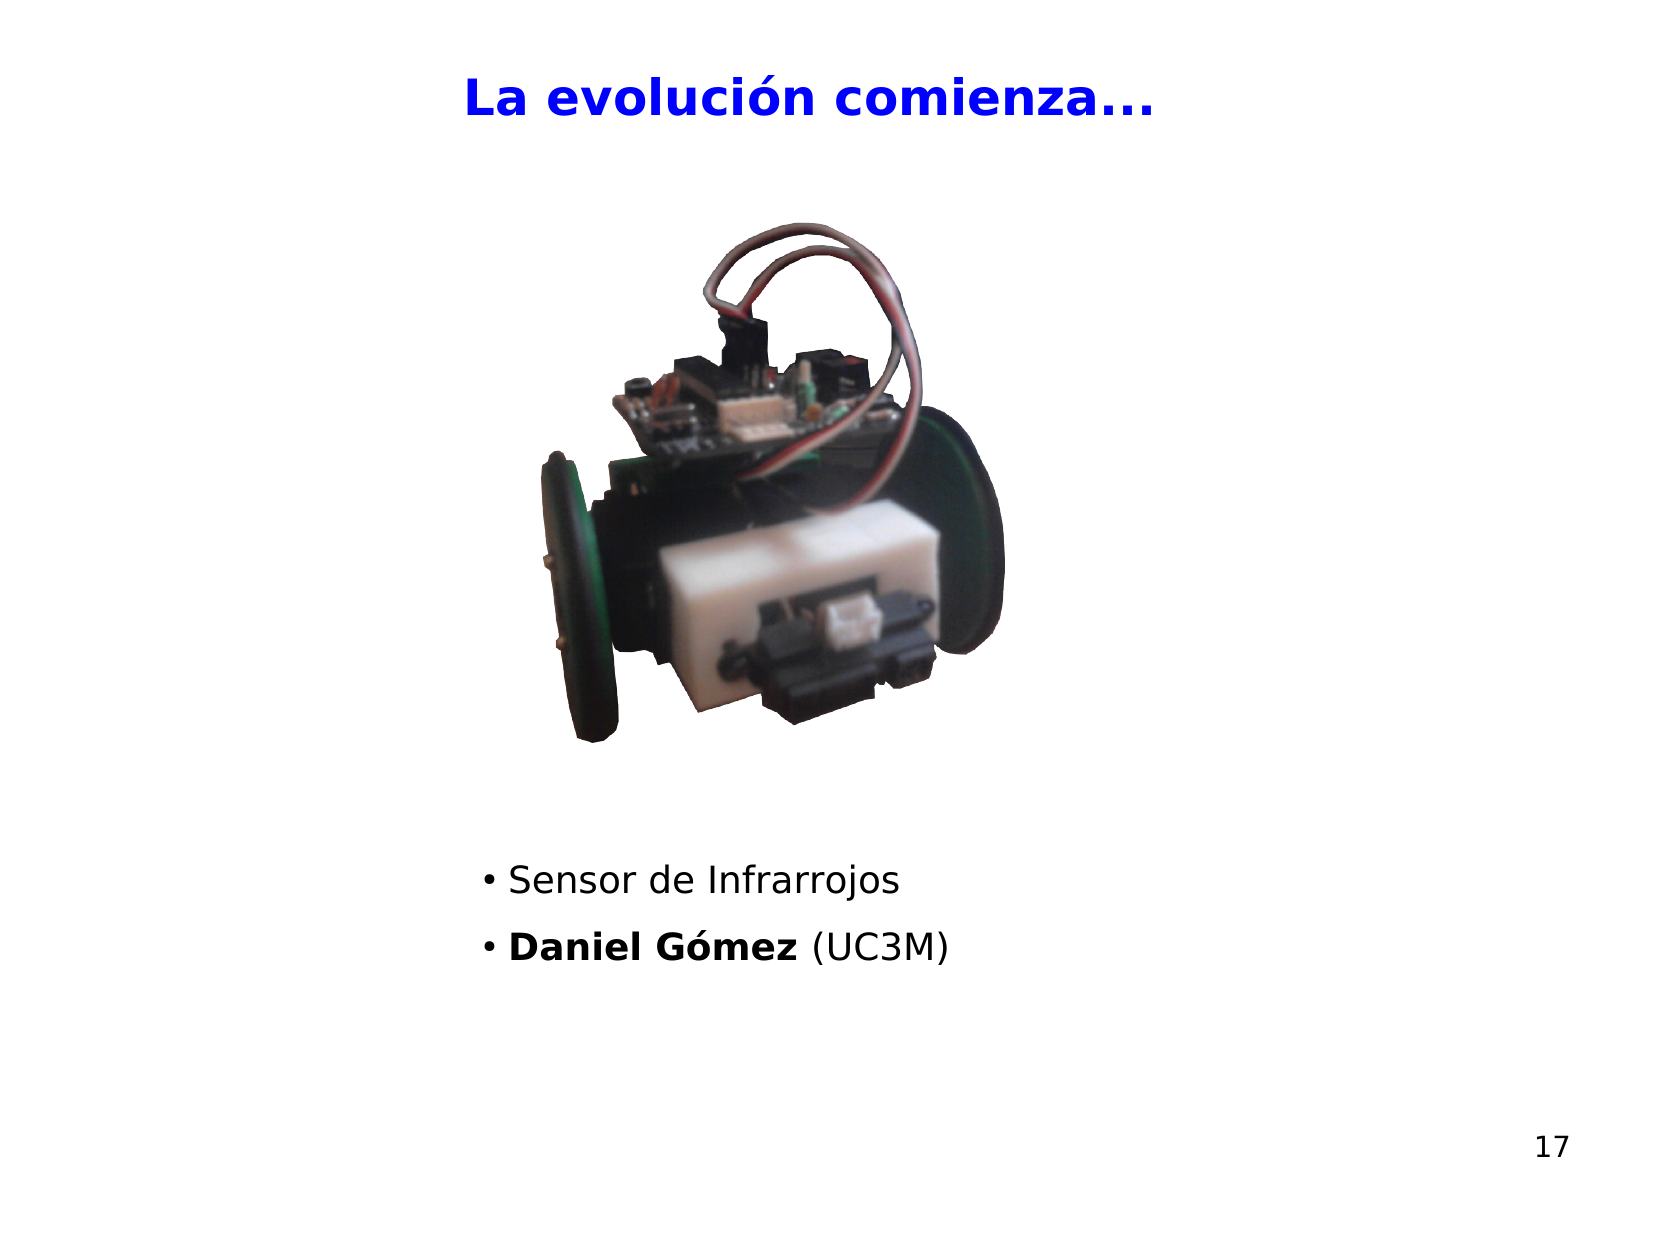

La evolución comienza...
 Sensor de Infrarrojos
 Daniel Gómez (UC3M)
17